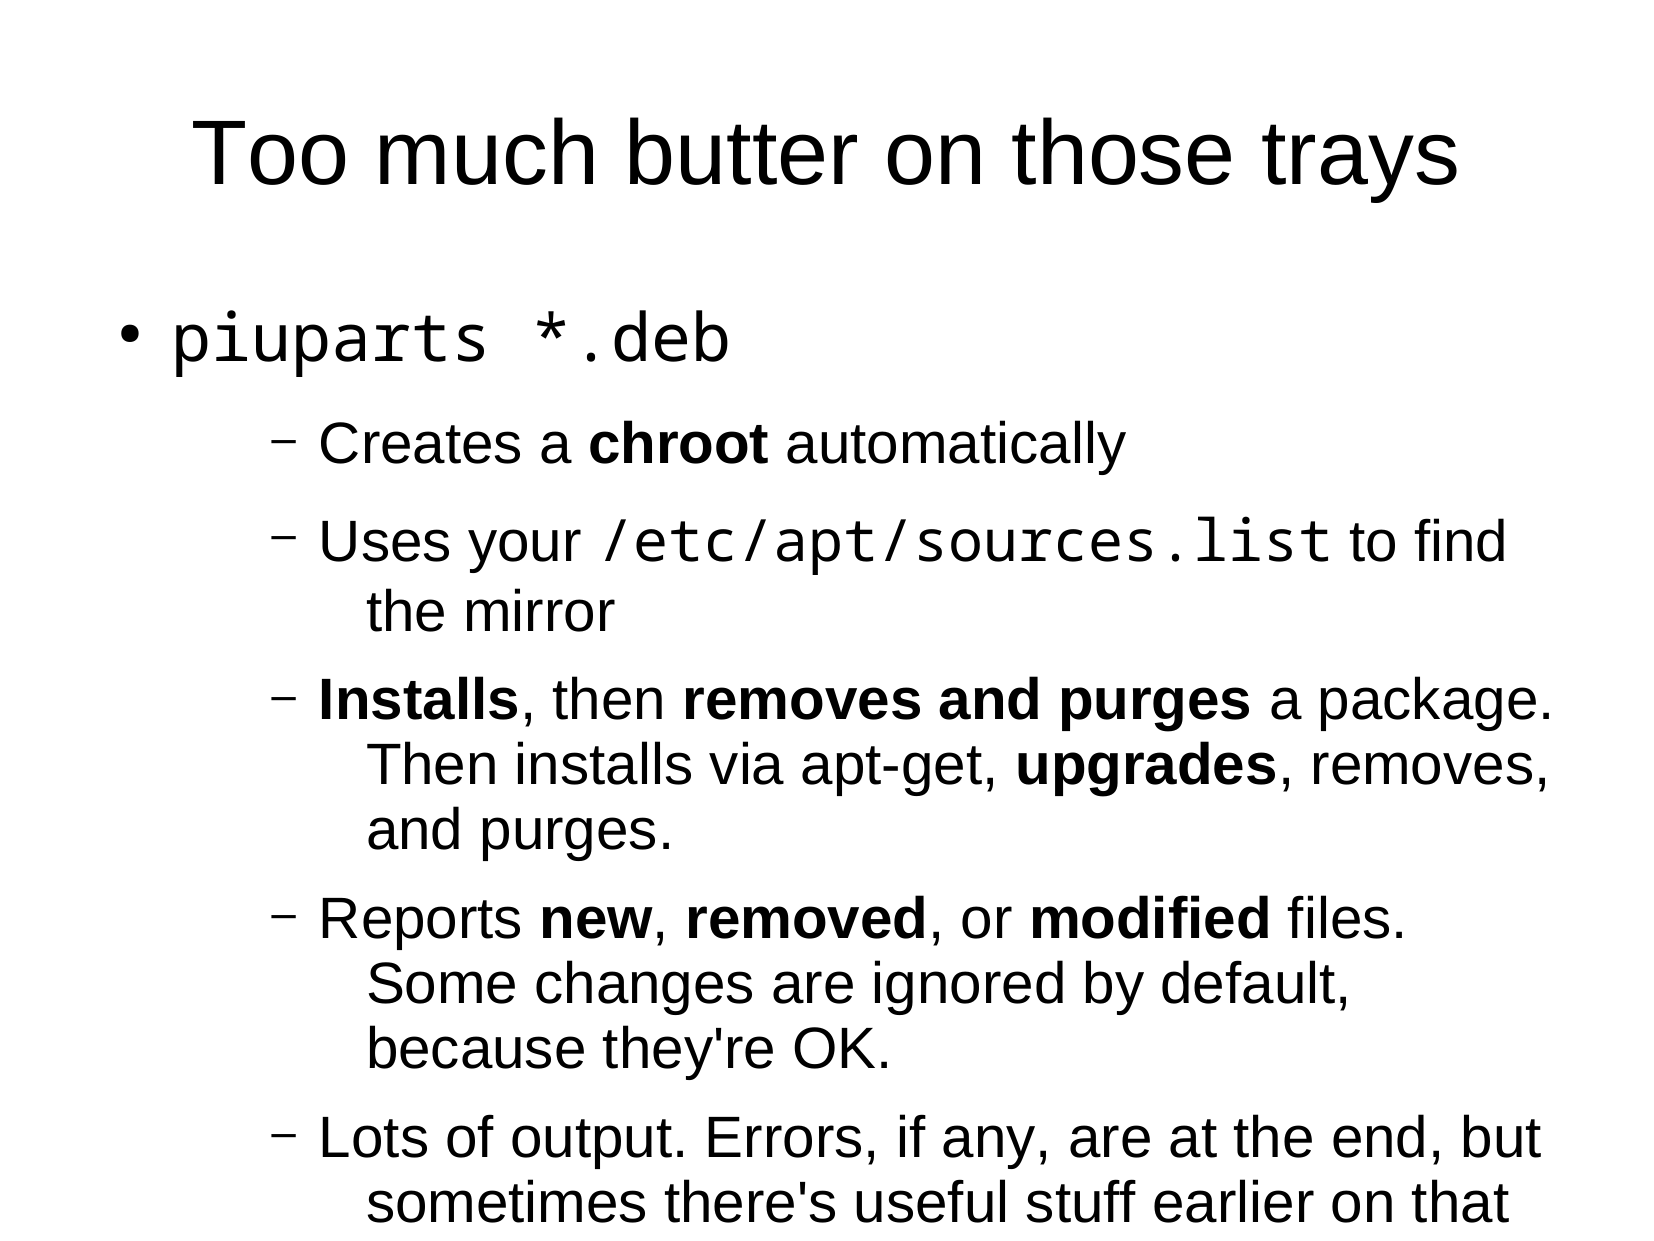

# Too much butter on those trays
piuparts *.deb
Creates a chroot automatically
Uses your /etc/apt/sources.list to find the mirror
Installs, then removes and purges a package. Then installs via apt-get, upgrades, removes, and purges.
Reports new, removed, or modified files. Some changes are ignored by default, because they're OK.
Lots of output. Errors, if any, are at the end, but sometimes there's useful stuff earlier on that helps debugging.